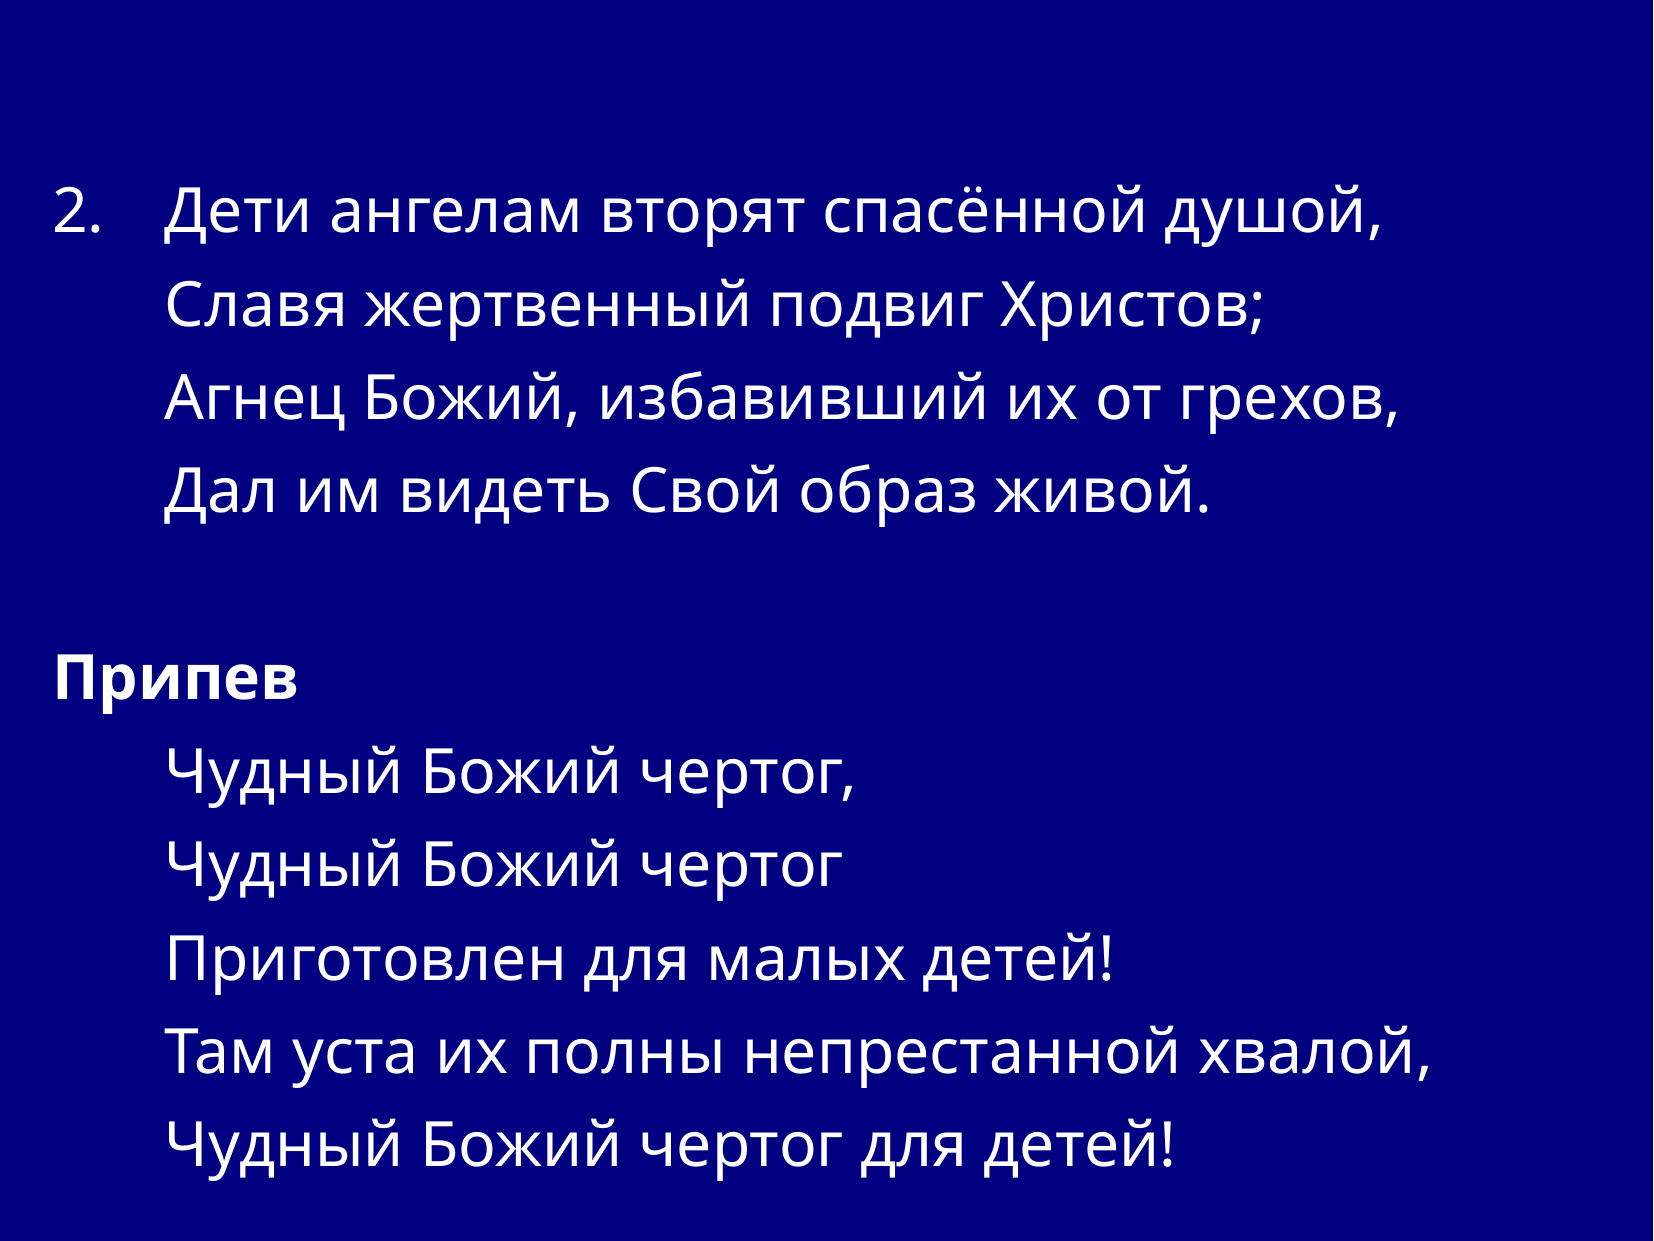

2.	Дети ангелам вторят спасённой душой,
	Славя жертвенный подвиг Христов;
	Агнец Божий, избавивший их от грехов,
	Дал им видеть Свой образ живой.
Припев
	Чудный Божий чертог,
	Чудный Божий чертог
	Приготовлен для малых детей!
	Там уста их полны непрестанной хвалой,
	Чудный Божий чертог для детей!